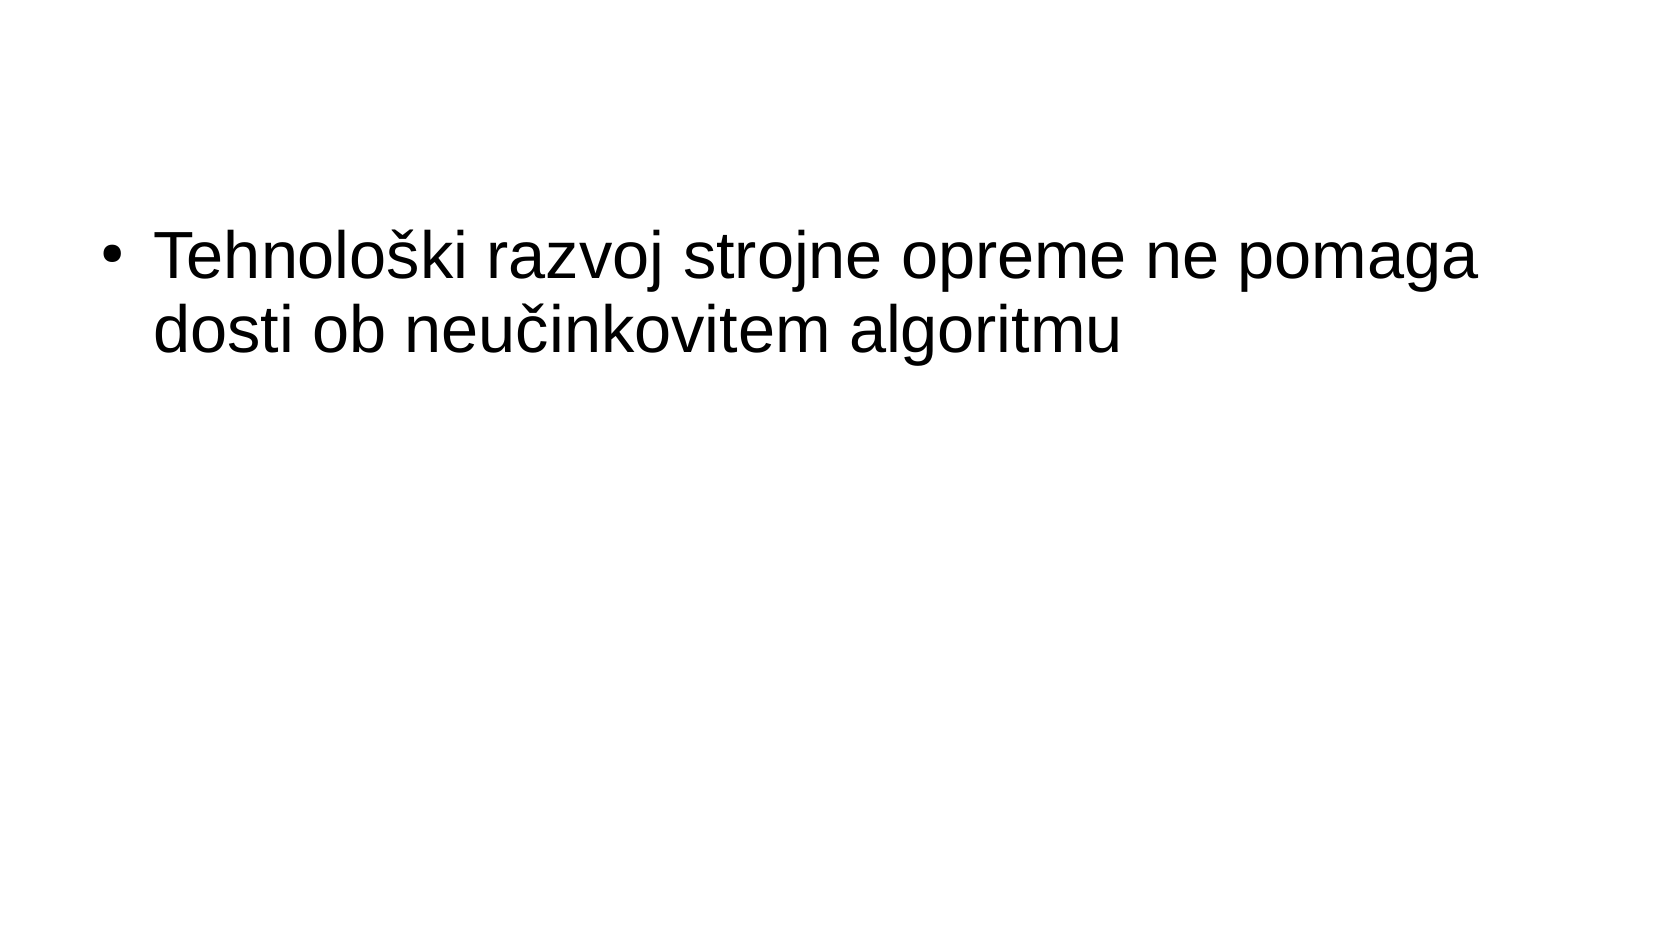

#
Tehnološki razvoj strojne opreme ne pomaga dosti ob neučinkovitem algoritmu